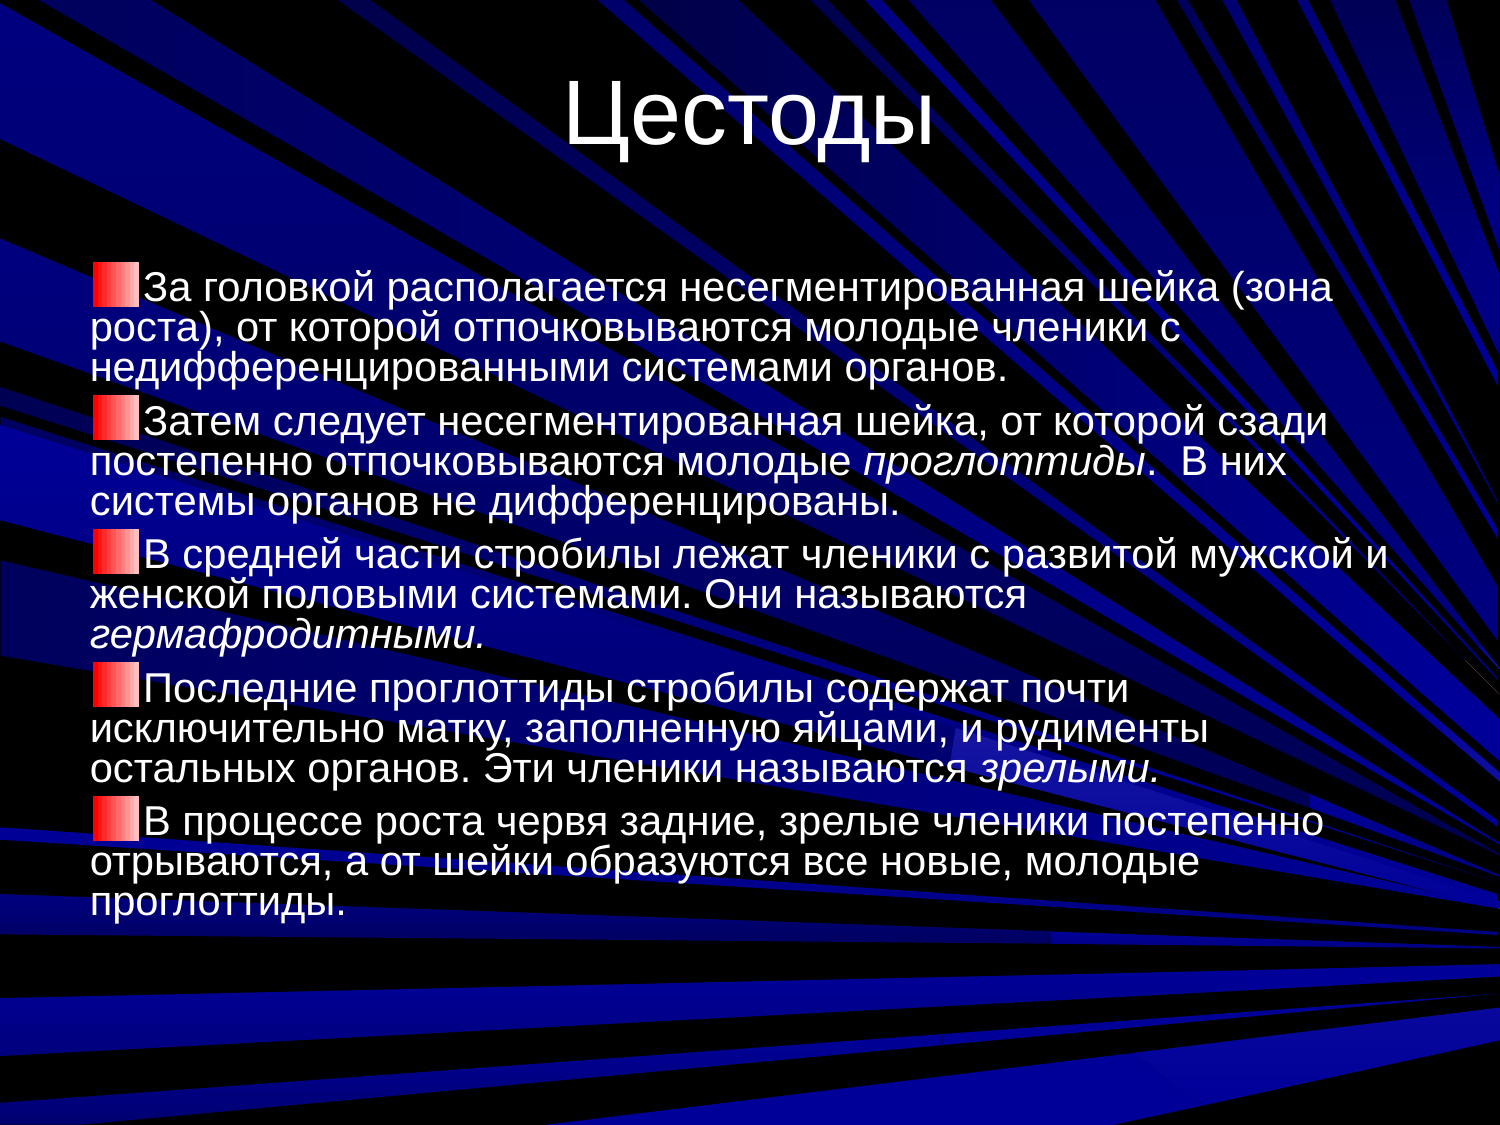

# Цестоды
За головкой располагается несегментированная шейка (зона роста), от которой отпочковываются молодые членики с недифференцированными системами органов.
Затем следует несегментированная шейка, от которой сзади постепенно отпочковываются молодые проглоттиды. В них системы органов не дифференцированы.
В средней части стробилы лежат членики с развитой мужской и женской половыми системами. Они называются гермафродитными.
Последние проглоттиды стробилы содержат почти исключительно матку, заполненную яйцами, и рудименты остальных органов. Эти членики называются зрелыми.
В процессе роста червя задние, зрелые членики постепенно отрываются, а от шейки образуются все новые, молодые проглоттиды.